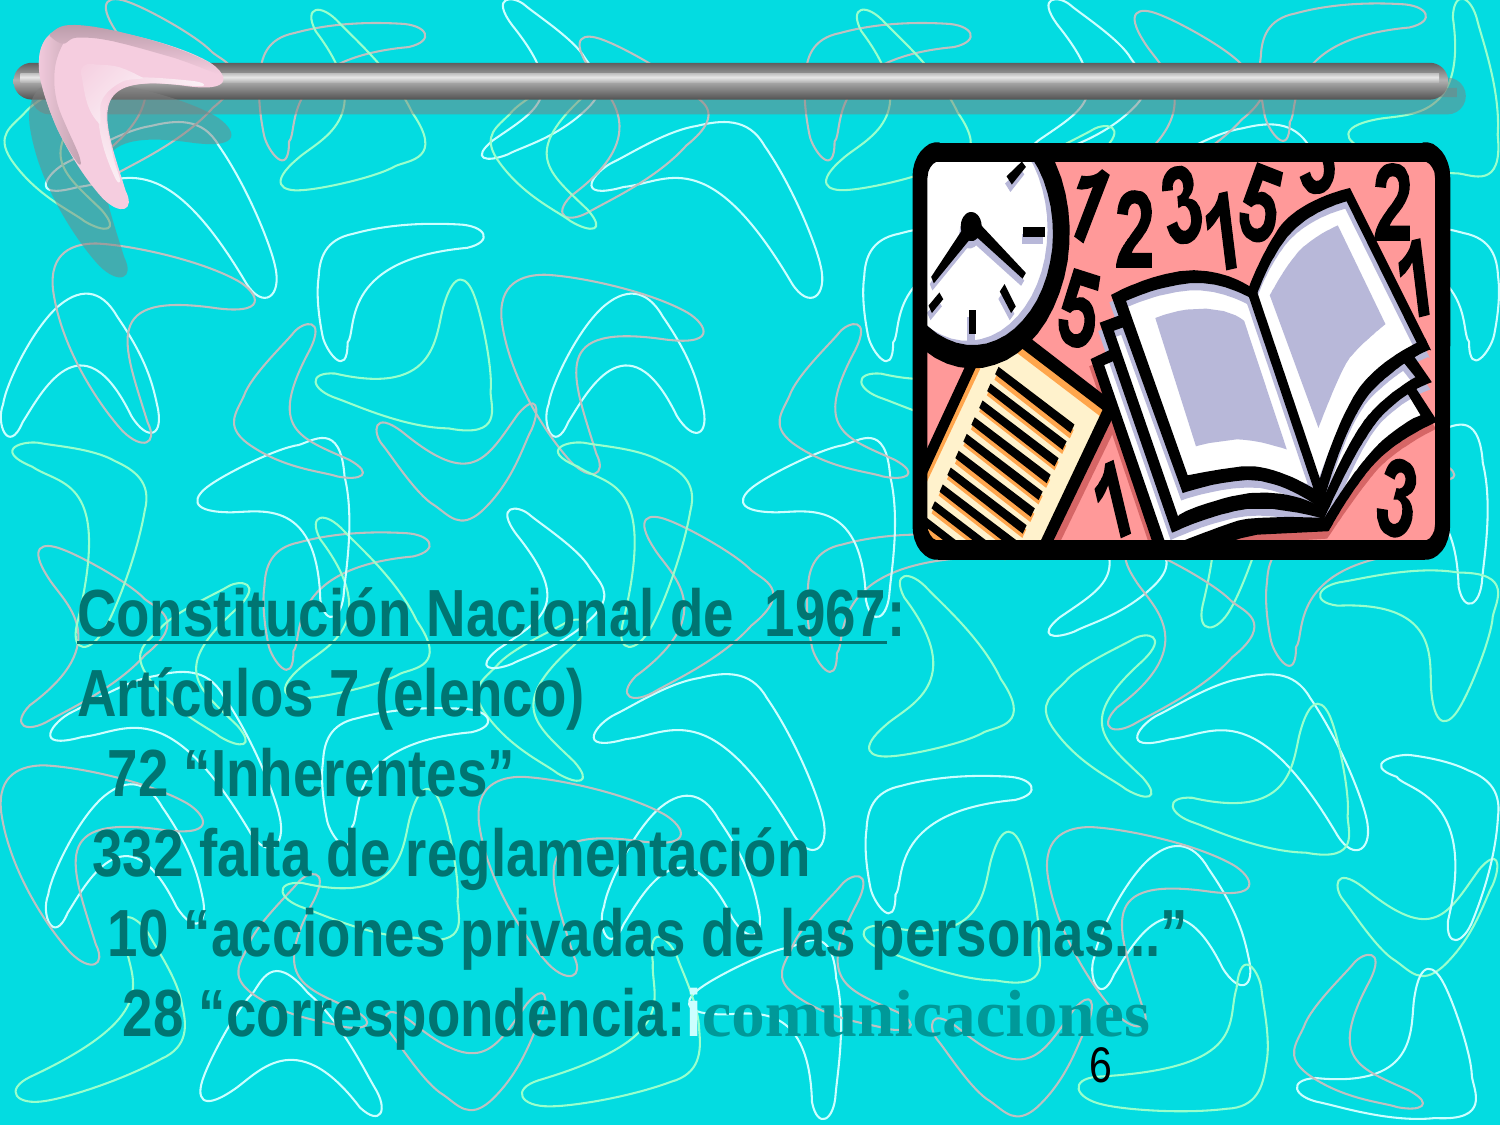

#
Constitución Nacional de 1967:
Artículos 7 (elenco)
 72 “Inherentes”
 332 falta de reglamentación
 10 “acciones privadas de las personas...”
 28 “correspondencia:icomunicaciones
6